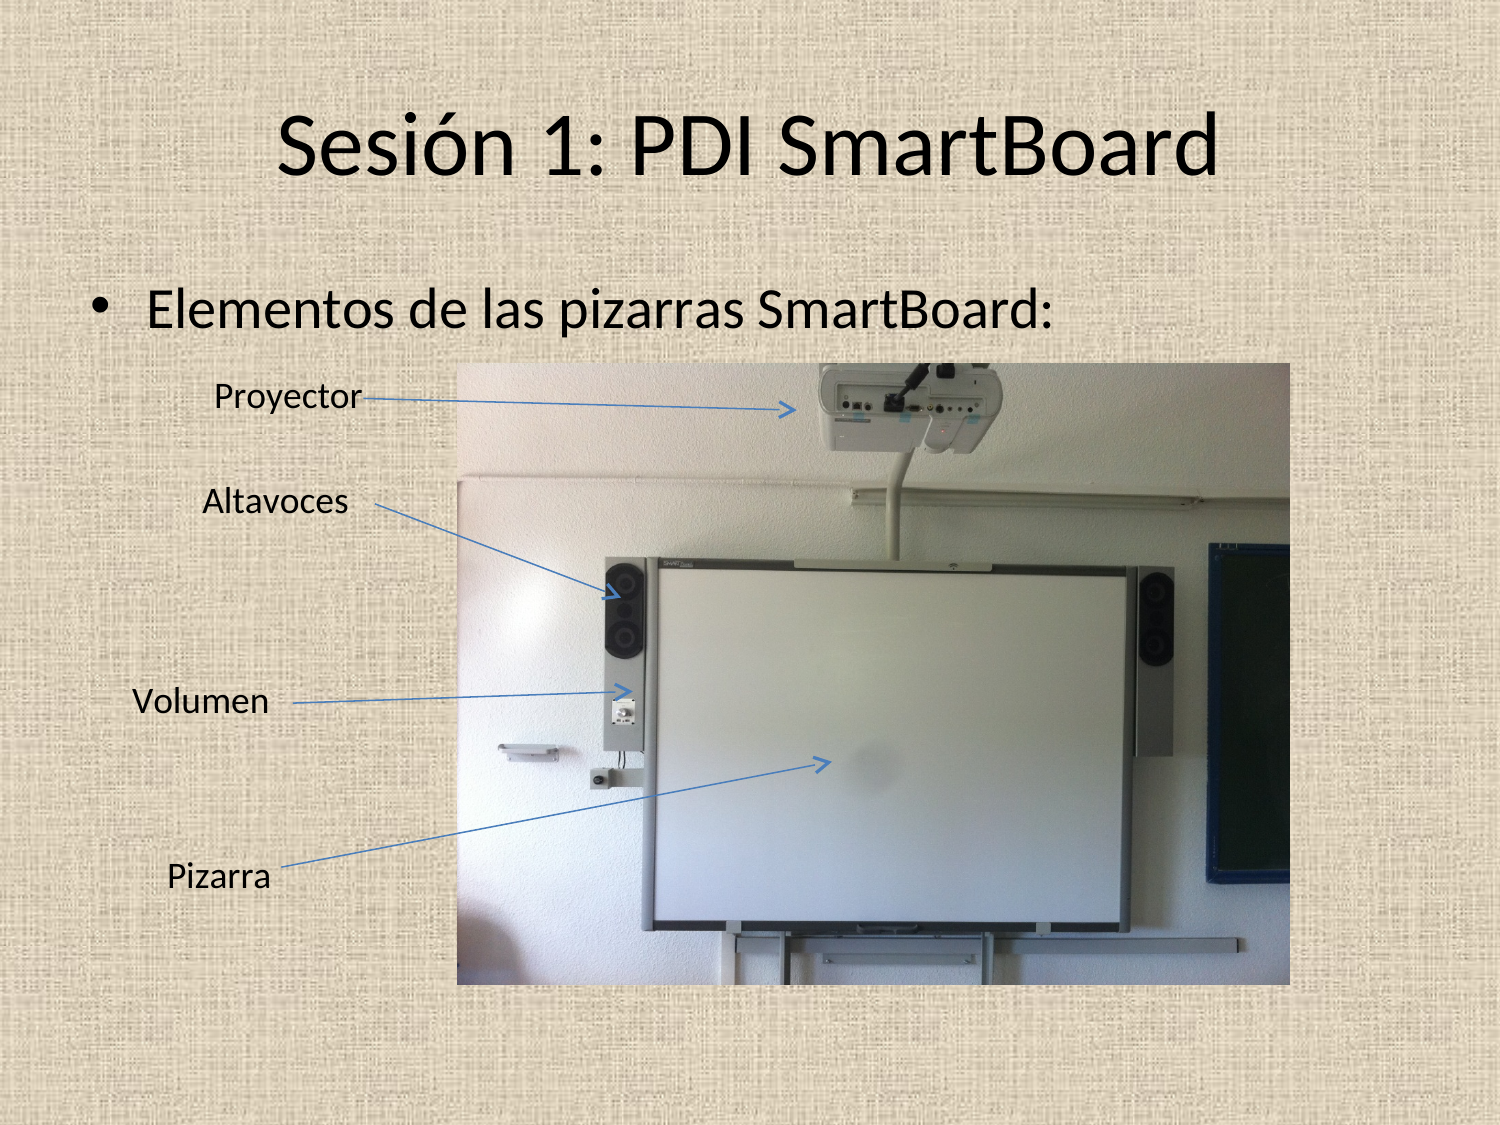

# Sesión 1: PDI SmartBoard
Elementos de las pizarras SmartBoard:
Proyector
Altavoces
Volumen
Pizarra